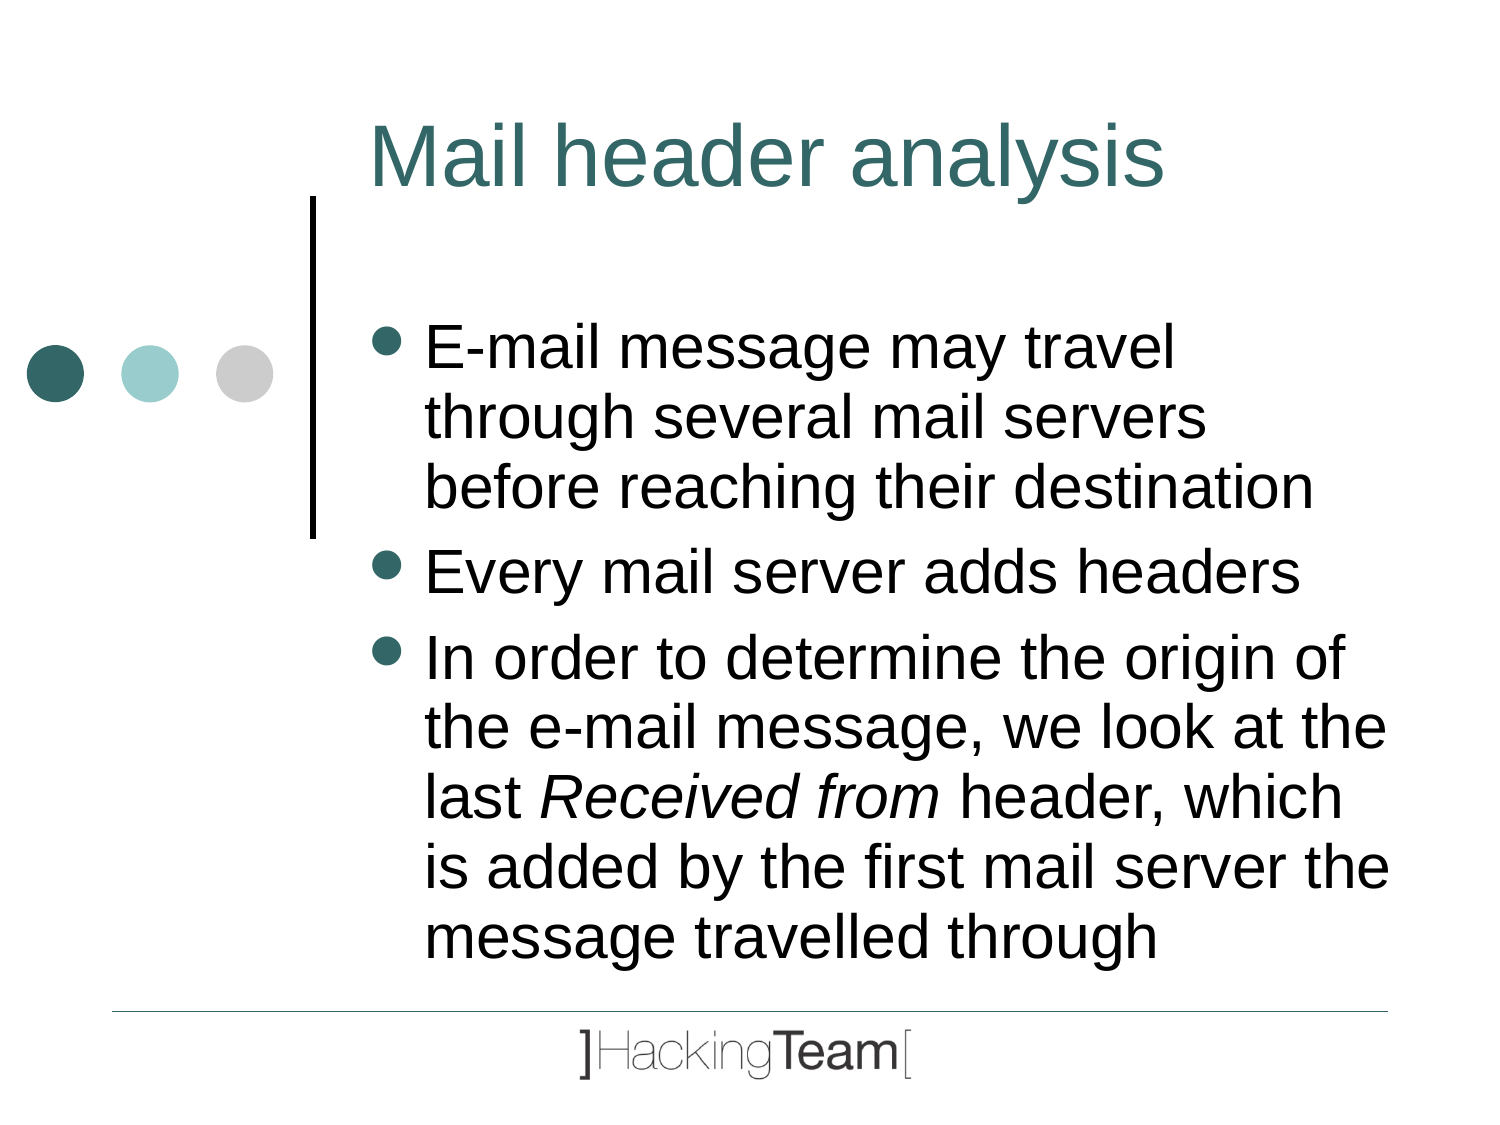

# Mail header analysis
E-mail message may travel through several mail servers before reaching their destination
Every mail server adds headers
In order to determine the origin of the e-mail message, we look at the last Received from header, which is added by the first mail server the message travelled through